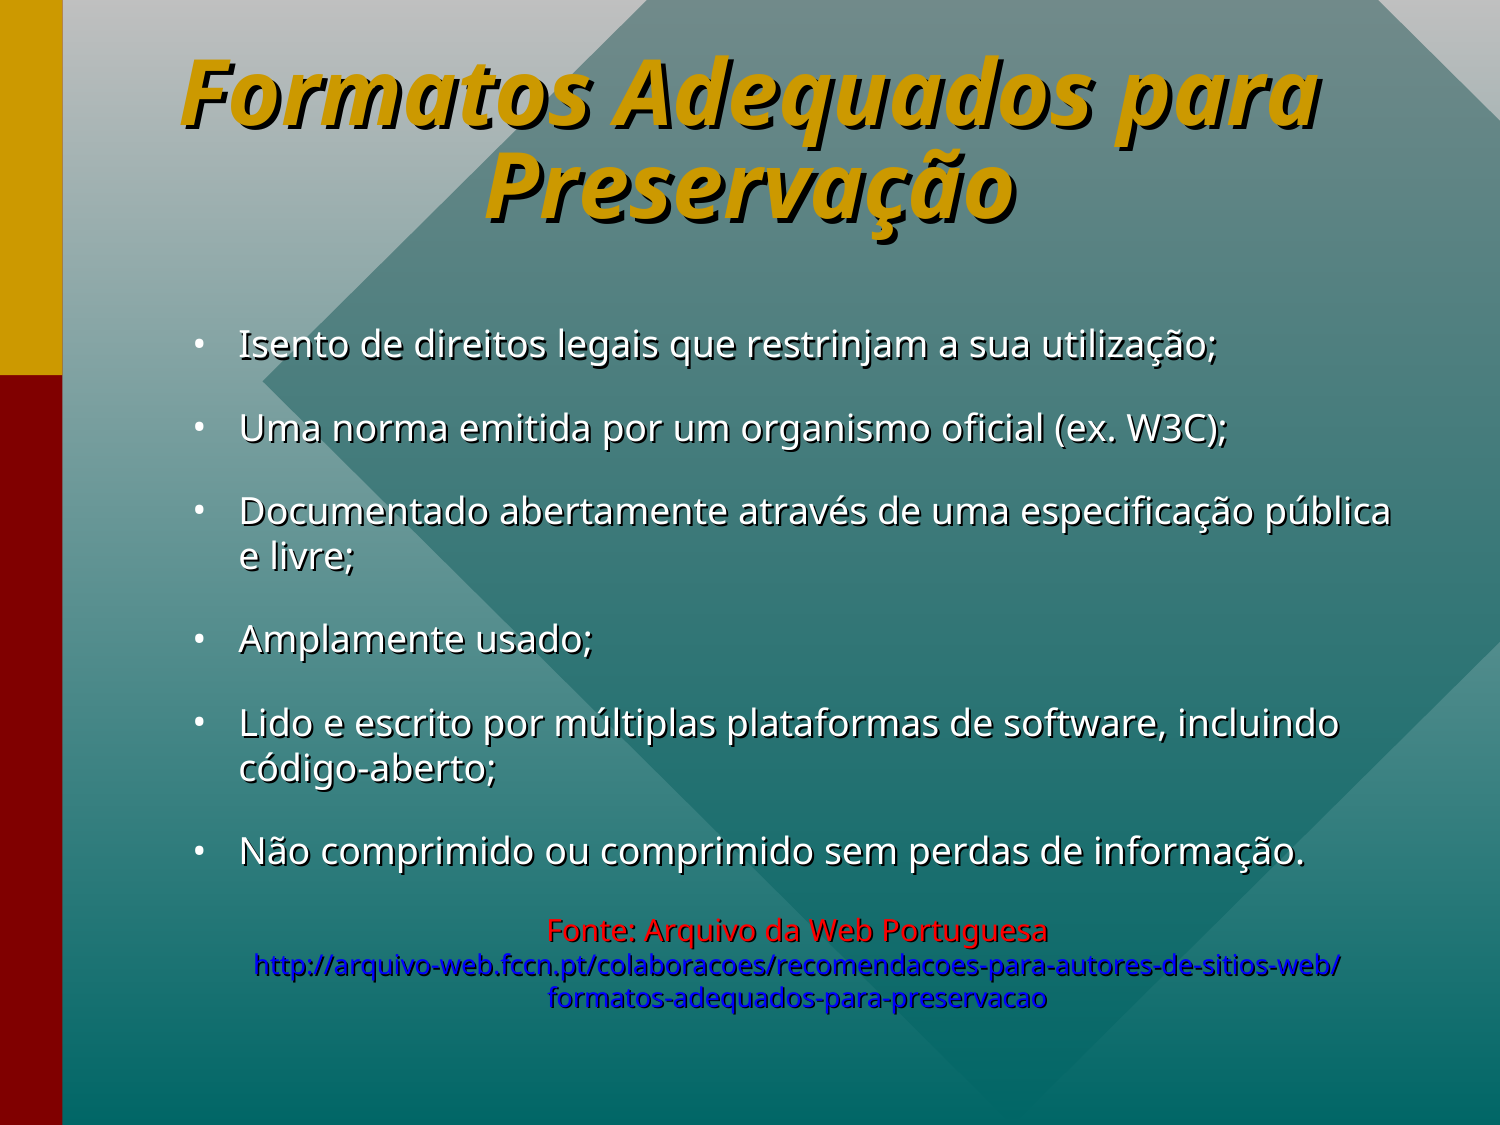

# Formatos Adequados para Preservação
Isento de direitos legais que restrinjam a sua utilização;
Uma norma emitida por um organismo oficial (ex. W3C);
Documentado abertamente através de uma especificação pública e livre;
Amplamente usado;
Lido e escrito por múltiplas plataformas de software, incluindo código-aberto;
Não comprimido ou comprimido sem perdas de informação.
Fonte: Arquivo da Web Portuguesa
http://arquivo-web.fccn.pt/colaboracoes/recomendacoes-para-autores-de-sitios-web/formatos-adequados-para-preservacao